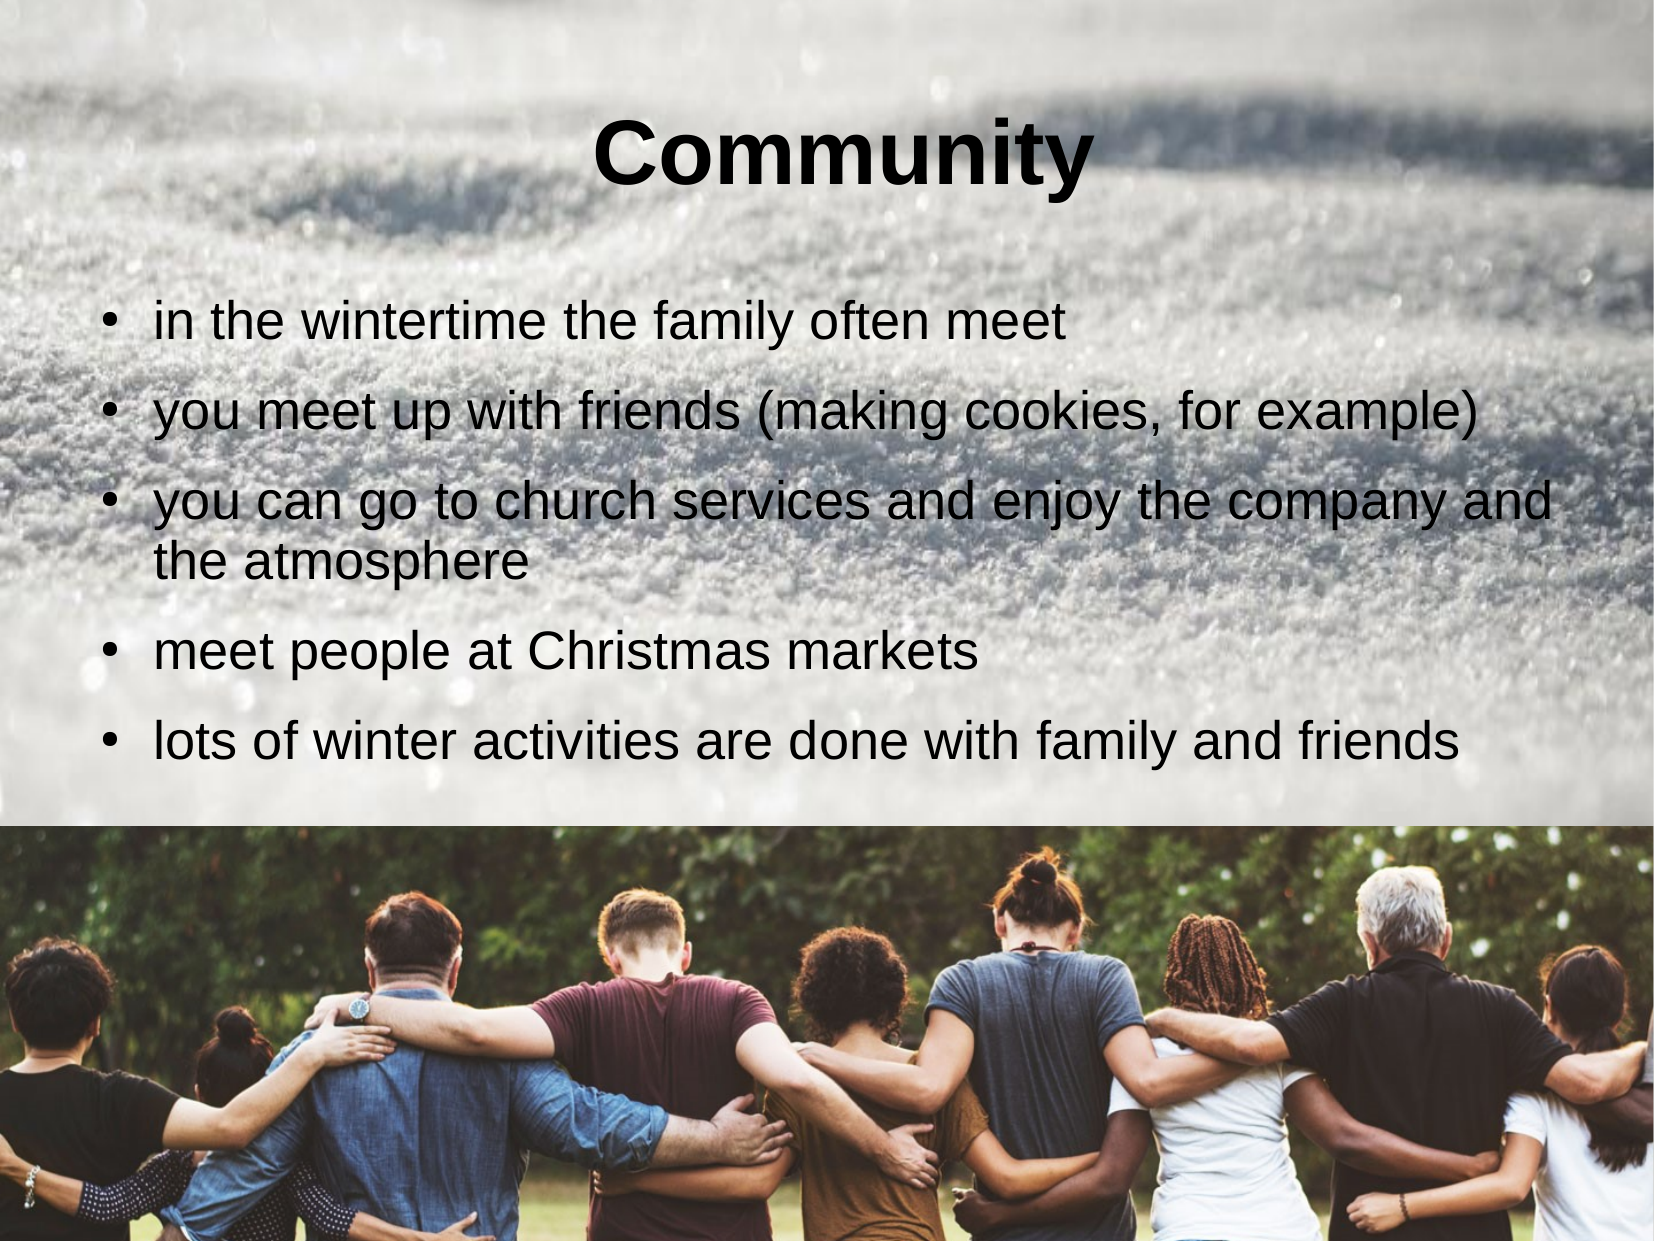

# Community
in the wintertime the family often meet
you meet up with friends (making cookies, for example)
you can go to church services and enjoy the company and the atmosphere
meet people at Christmas markets
lots of winter activities are done with family and friends